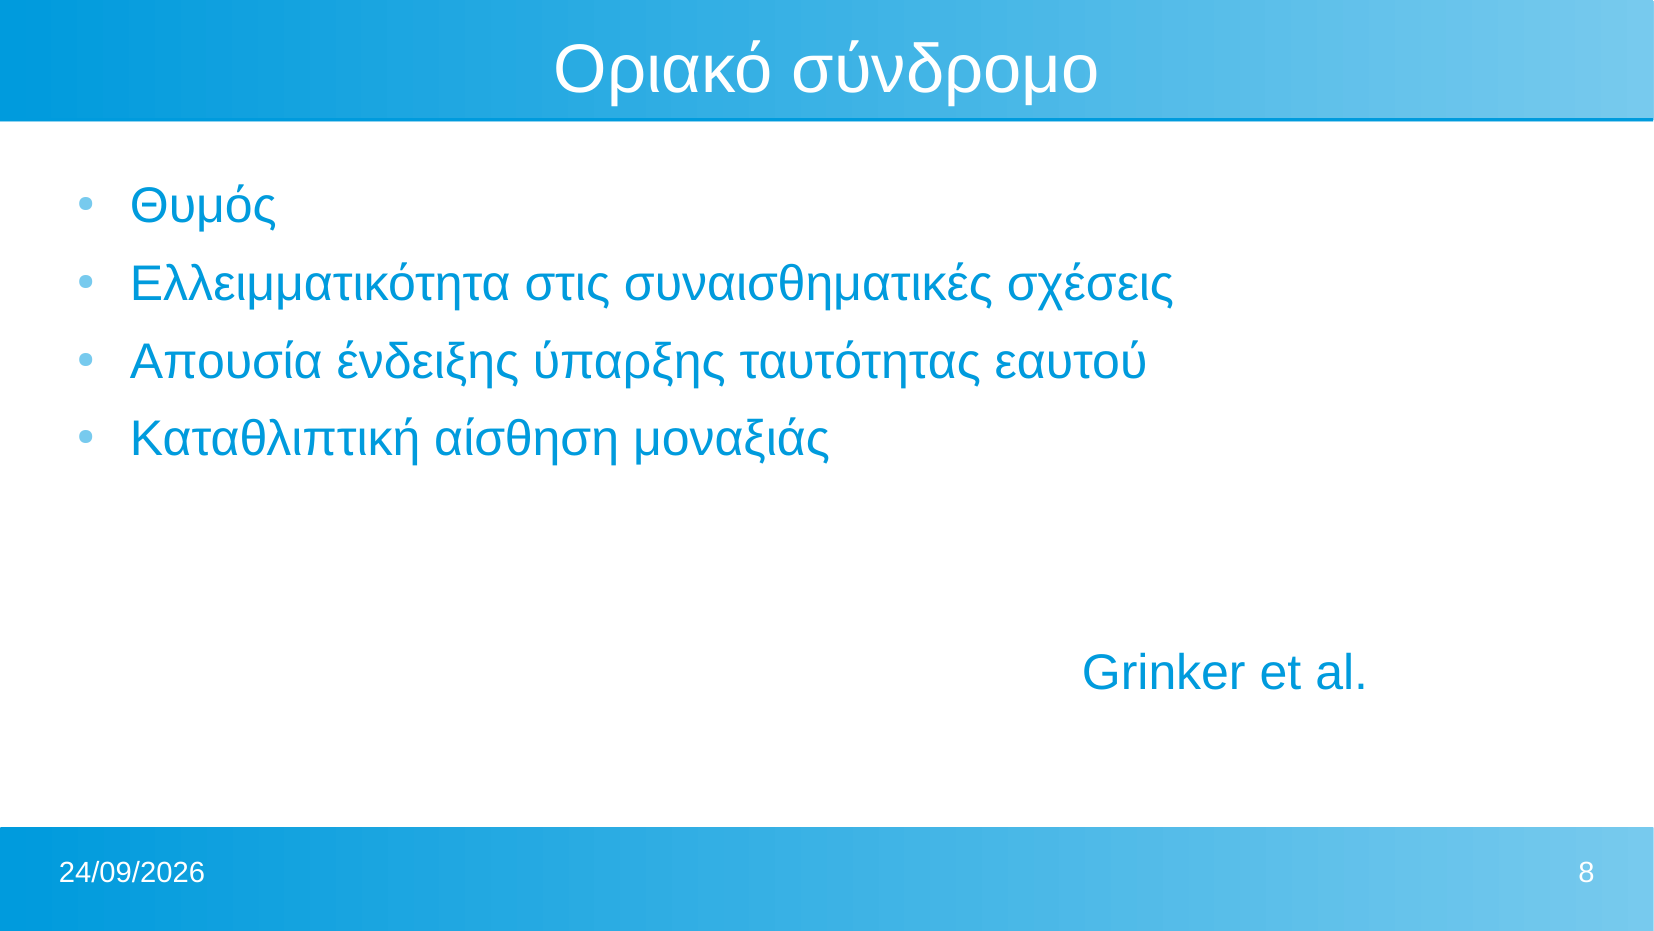

# Οριακό σύνδρομο
Θυμός
Ελλειμματικότητα στις συναισθηματικές σχέσεις
Απουσία ένδειξης ύπαρξης ταυτότητας εαυτού
Καταθλιπτική αίσθηση μοναξιάς
 Grinker et al.
8